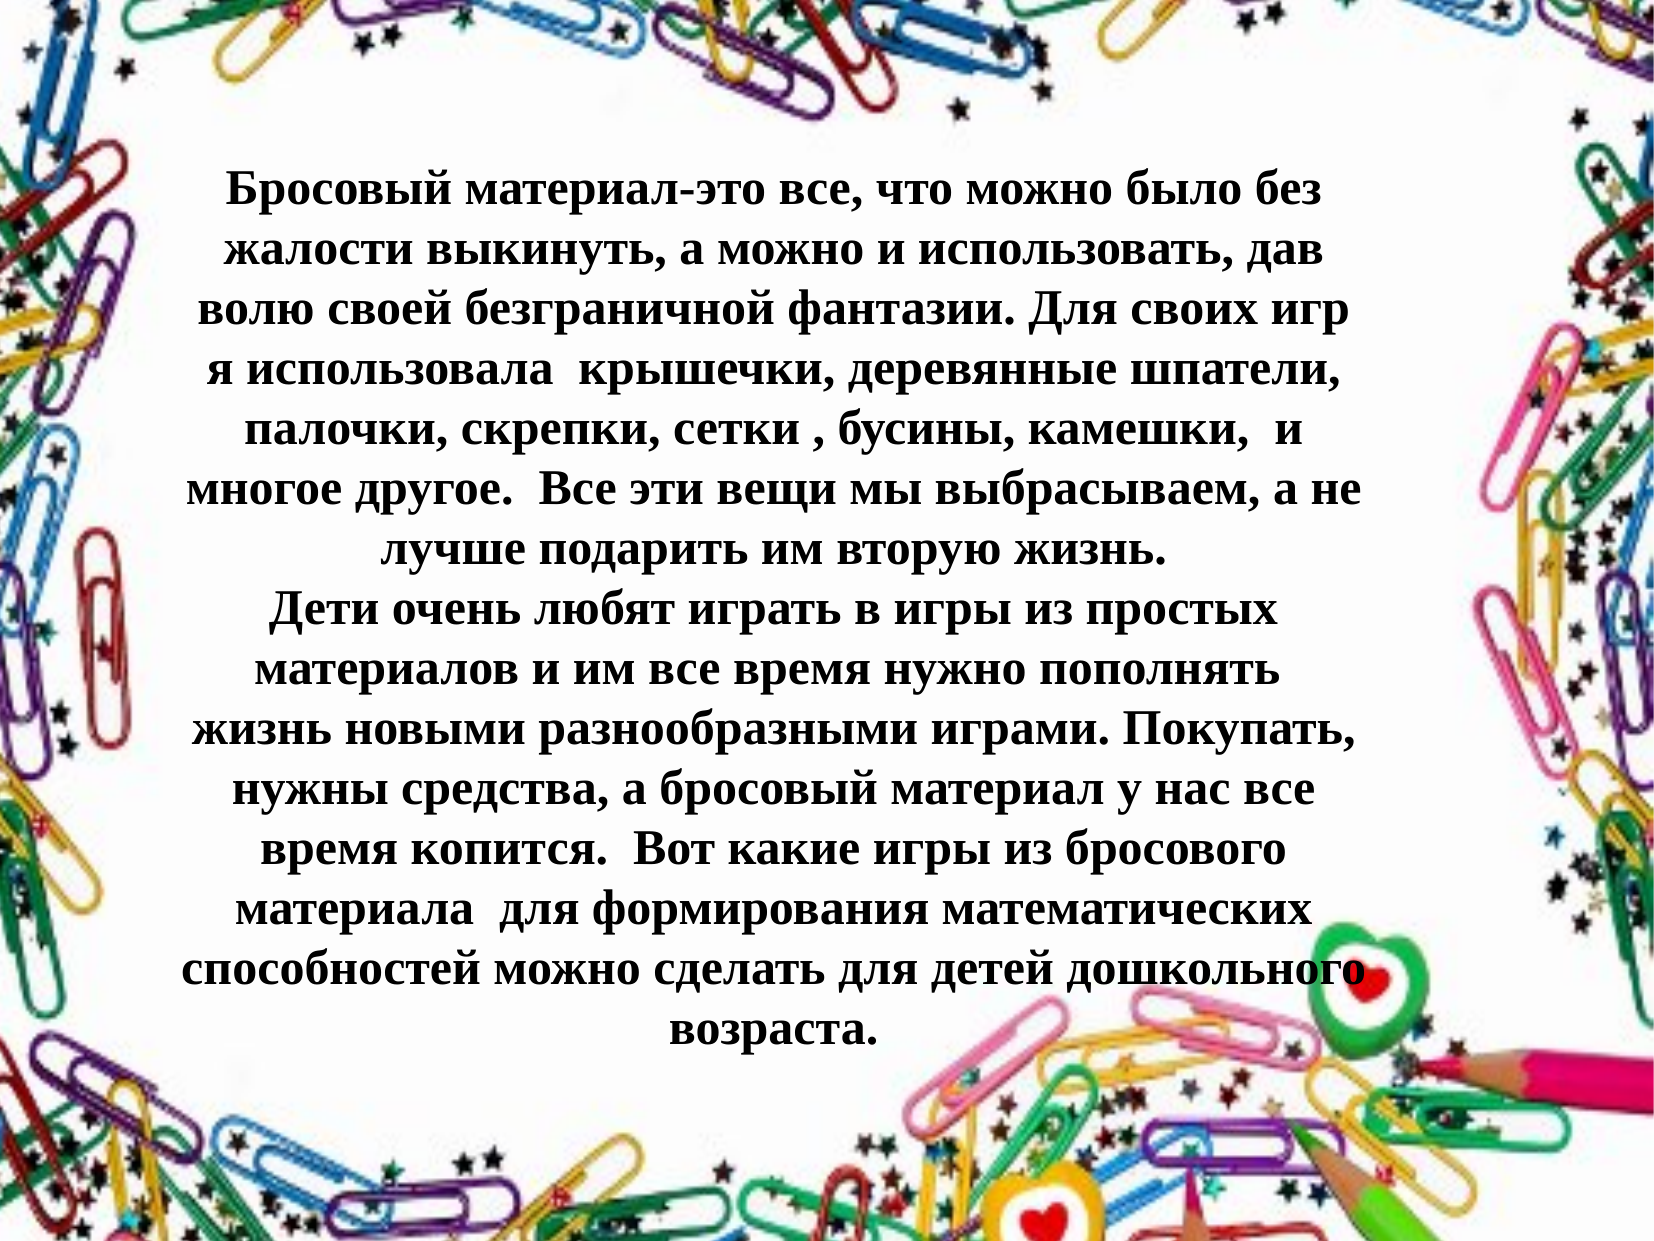

#
Бросовый материал-это все, что можно было без жалости выкинуть, а можно и использовать, дав волю своей безграничной фантазии. Для своих игр я использовала крышечки, деревянные шпатели, палочки, скрепки, сетки , бусины, камешки, и многое другое. Все эти вещи мы выбрасываем, а не лучше подарить им вторую жизнь.
Дети очень любят играть в игры из простых материалов и им все время нужно пополнять жизнь новыми разнообразными играми. Покупать, нужны средства, а бросовый материал у нас все время копится. Вот какие игры из бросового материала для формирования математических способностей можно сделать для детей дошкольного возраста.